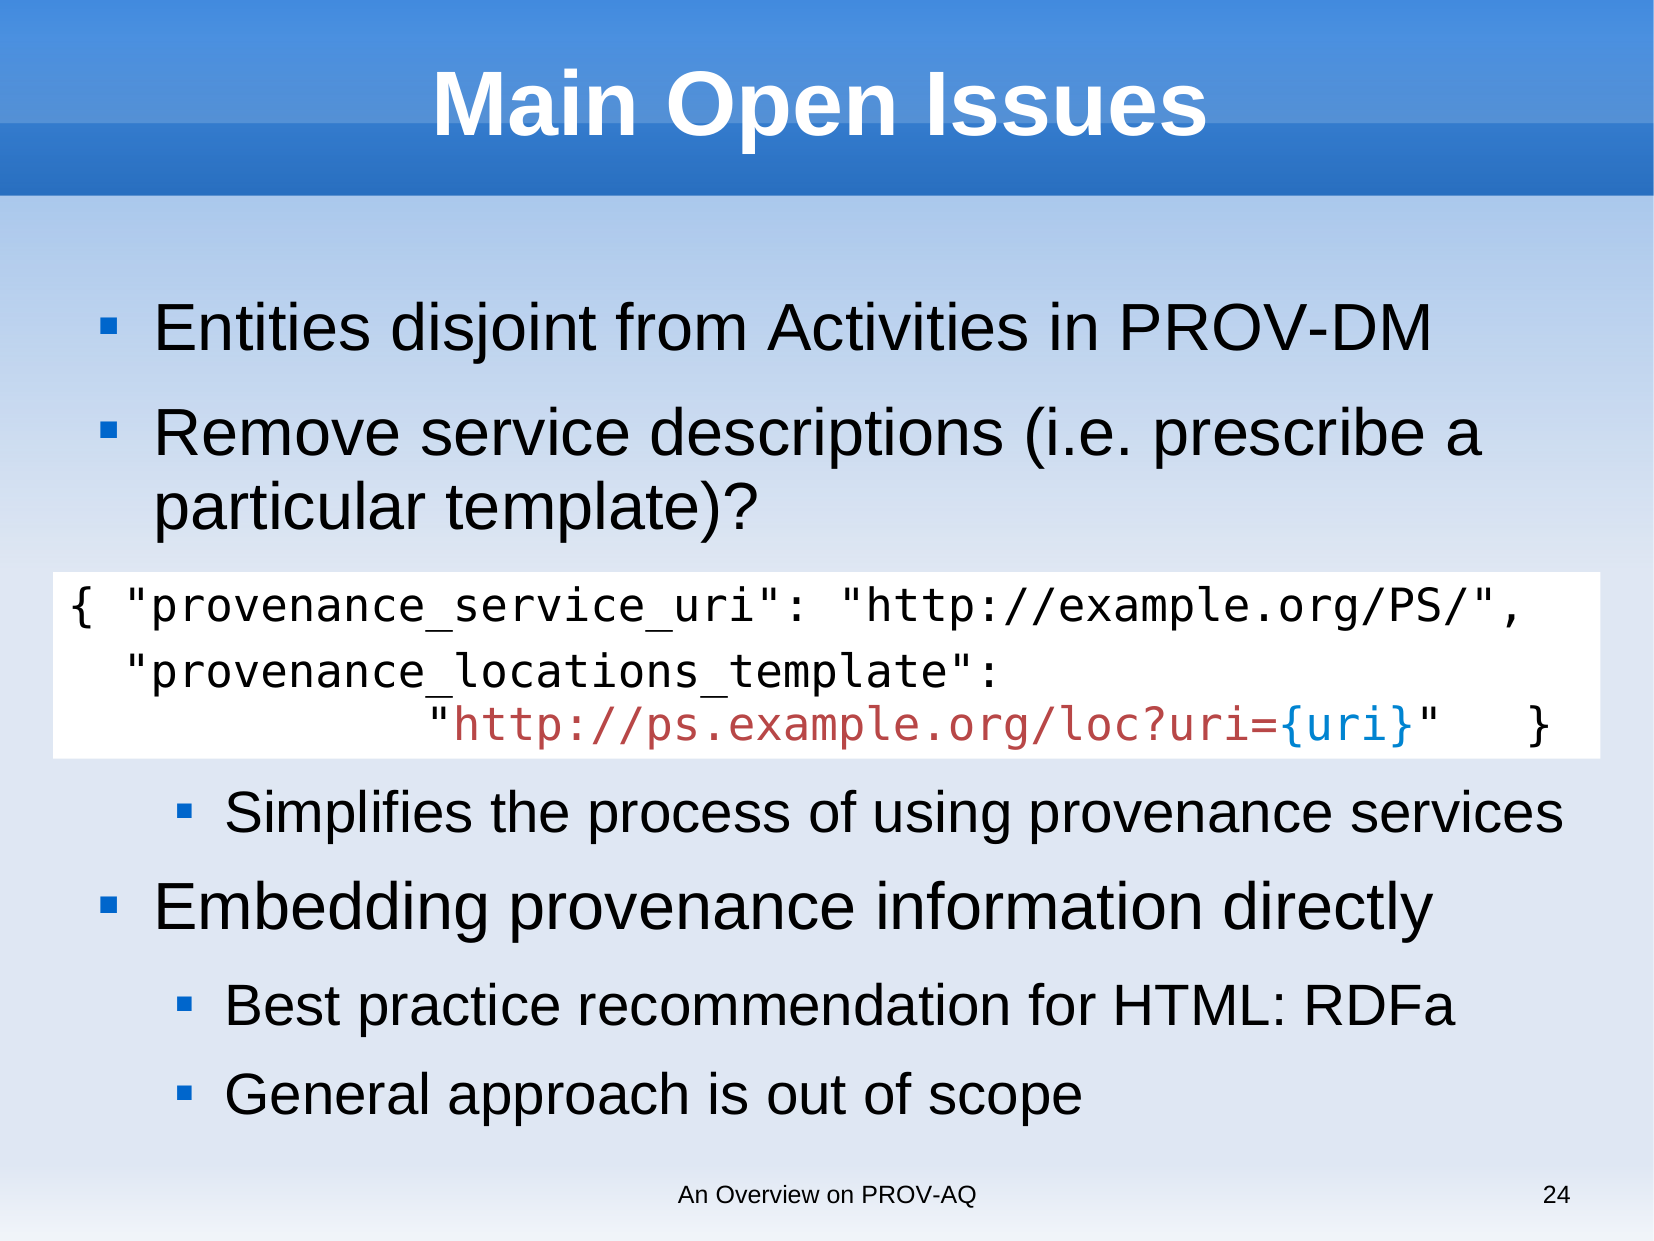

# Main Open Issues
Entities disjoint from Activities in PROV-DM
Remove service descriptions (i.e. prescribe a particular template)?
Simplifies the process of using provenance services
Embedding provenance information directly
Best practice recommendation for HTML: RDFa
General approach is out of scope
{ "provenance_service_uri": "http://example.org/PS/",
 "provenance_locations_template":
 "http://ps.example.org/loc?uri={uri}" }
An Overview on PROV-AQ
24